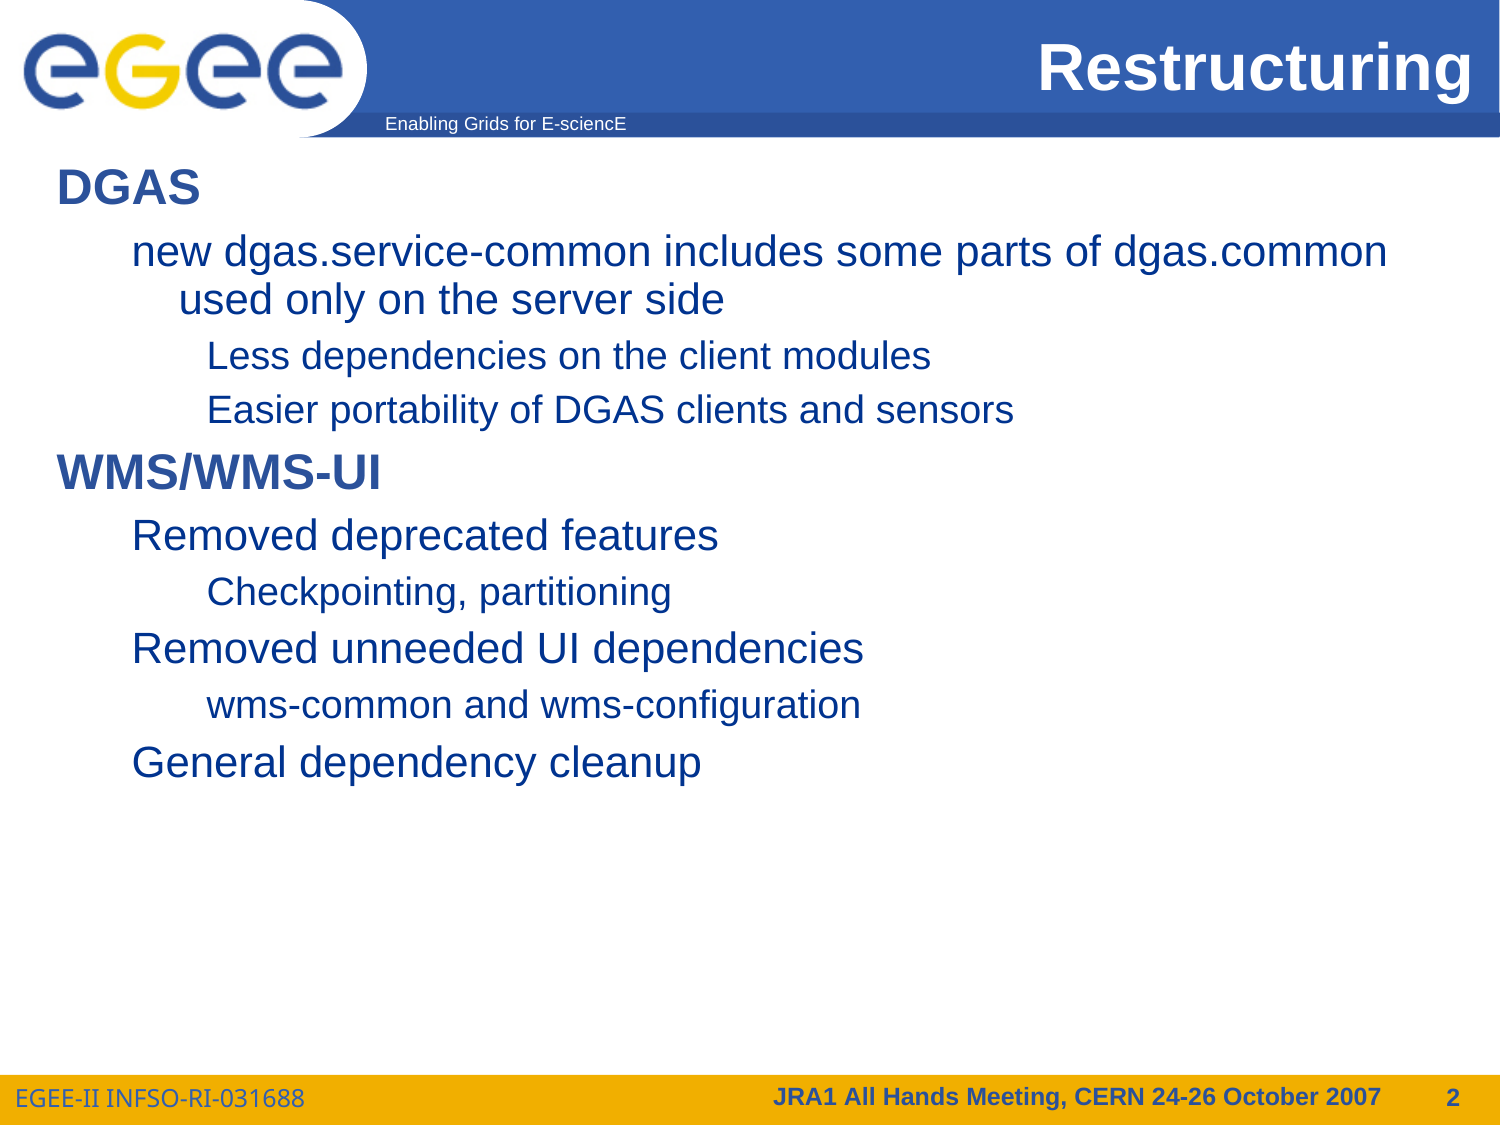

# Restructuring
DGAS
new dgas.service-common includes some parts of dgas.common used only on the server side
Less dependencies on the client modules
Easier portability of DGAS clients and sensors
WMS/WMS-UI
Removed deprecated features
Checkpointing, partitioning
Removed unneeded UI dependencies
wms-common and wms-configuration
General dependency cleanup
JRA1 All Hands Meeting, CERN 24-26 October 2007
2